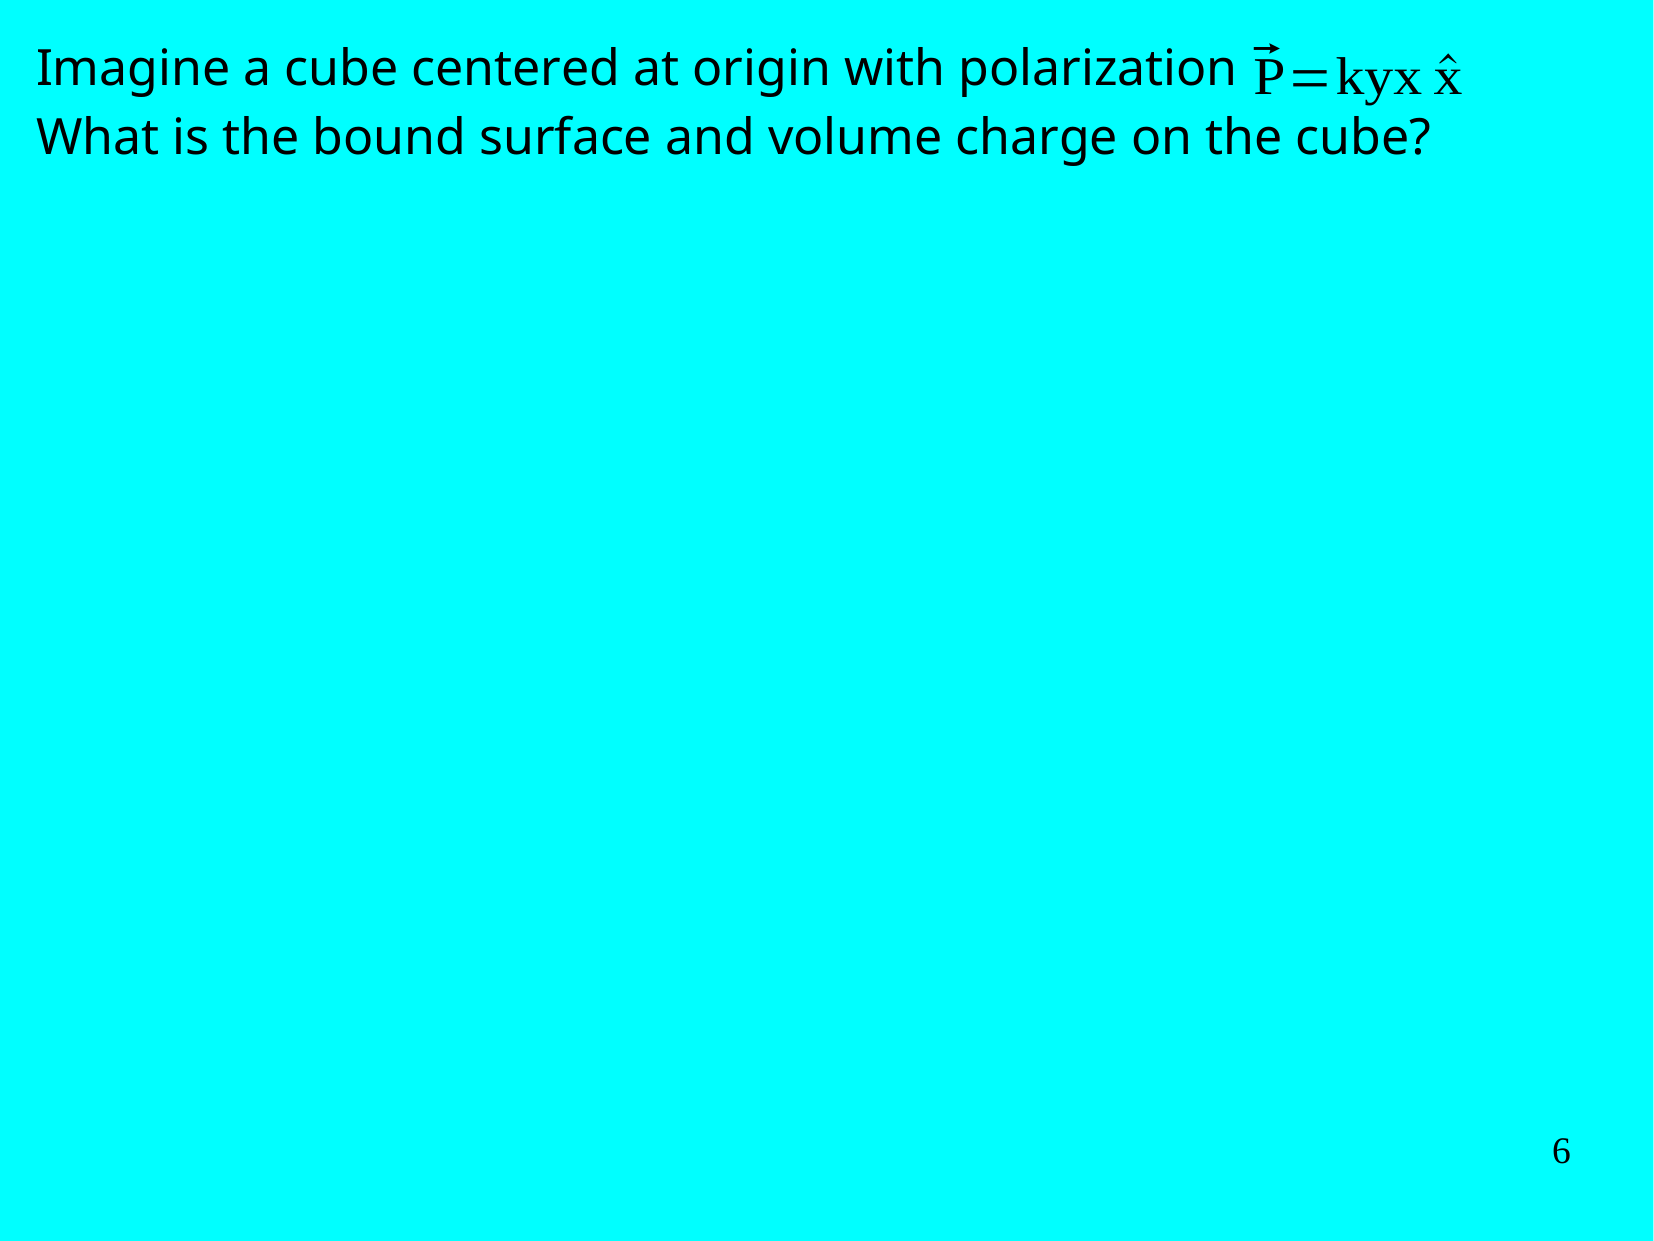

Imagine a cube centered at origin with polarization
What is the bound surface and volume charge on the cube?
6